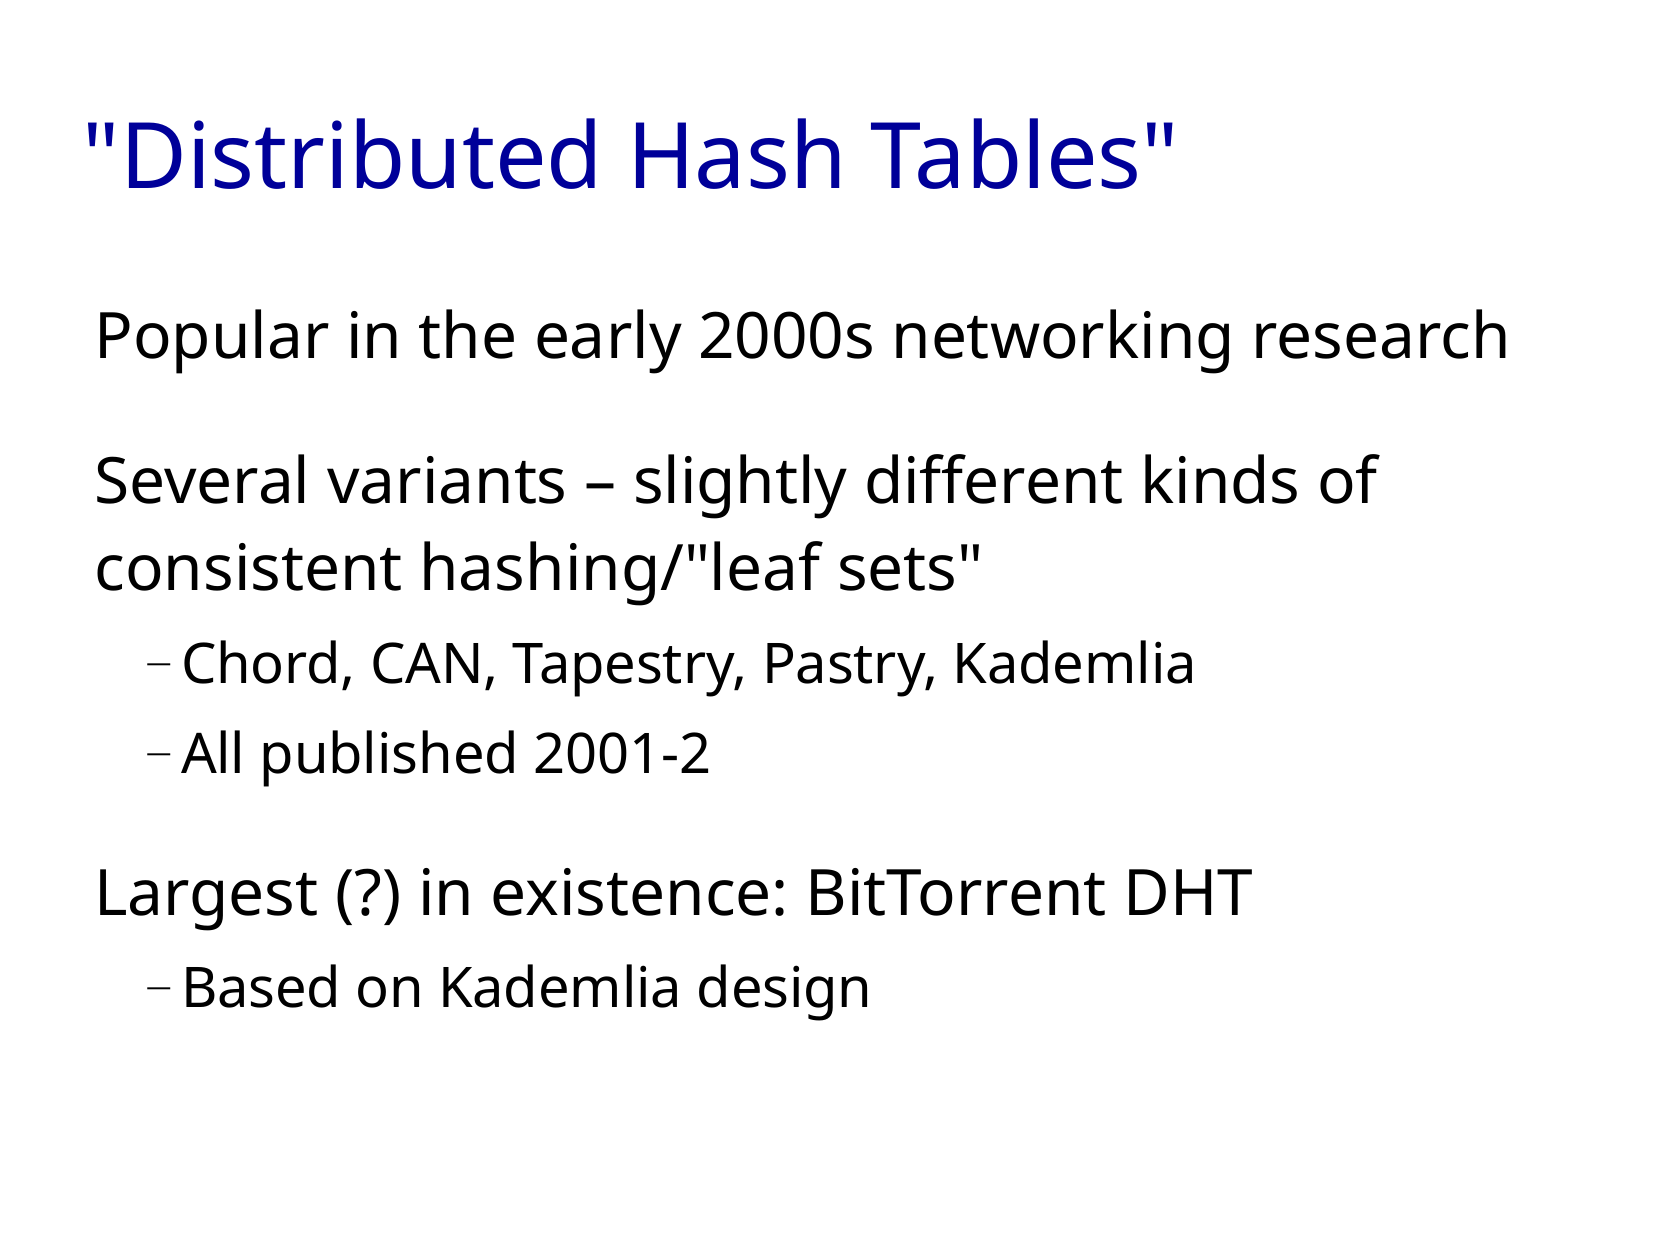

# "Distributed Hash Tables"
Popular in the early 2000s networking research
Several variants – slightly different kinds of consistent hashing/"leaf sets"
Chord, CAN, Tapestry, Pastry, Kademlia
All published 2001-2
Largest (?) in existence: BitTorrent DHT
Based on Kademlia design